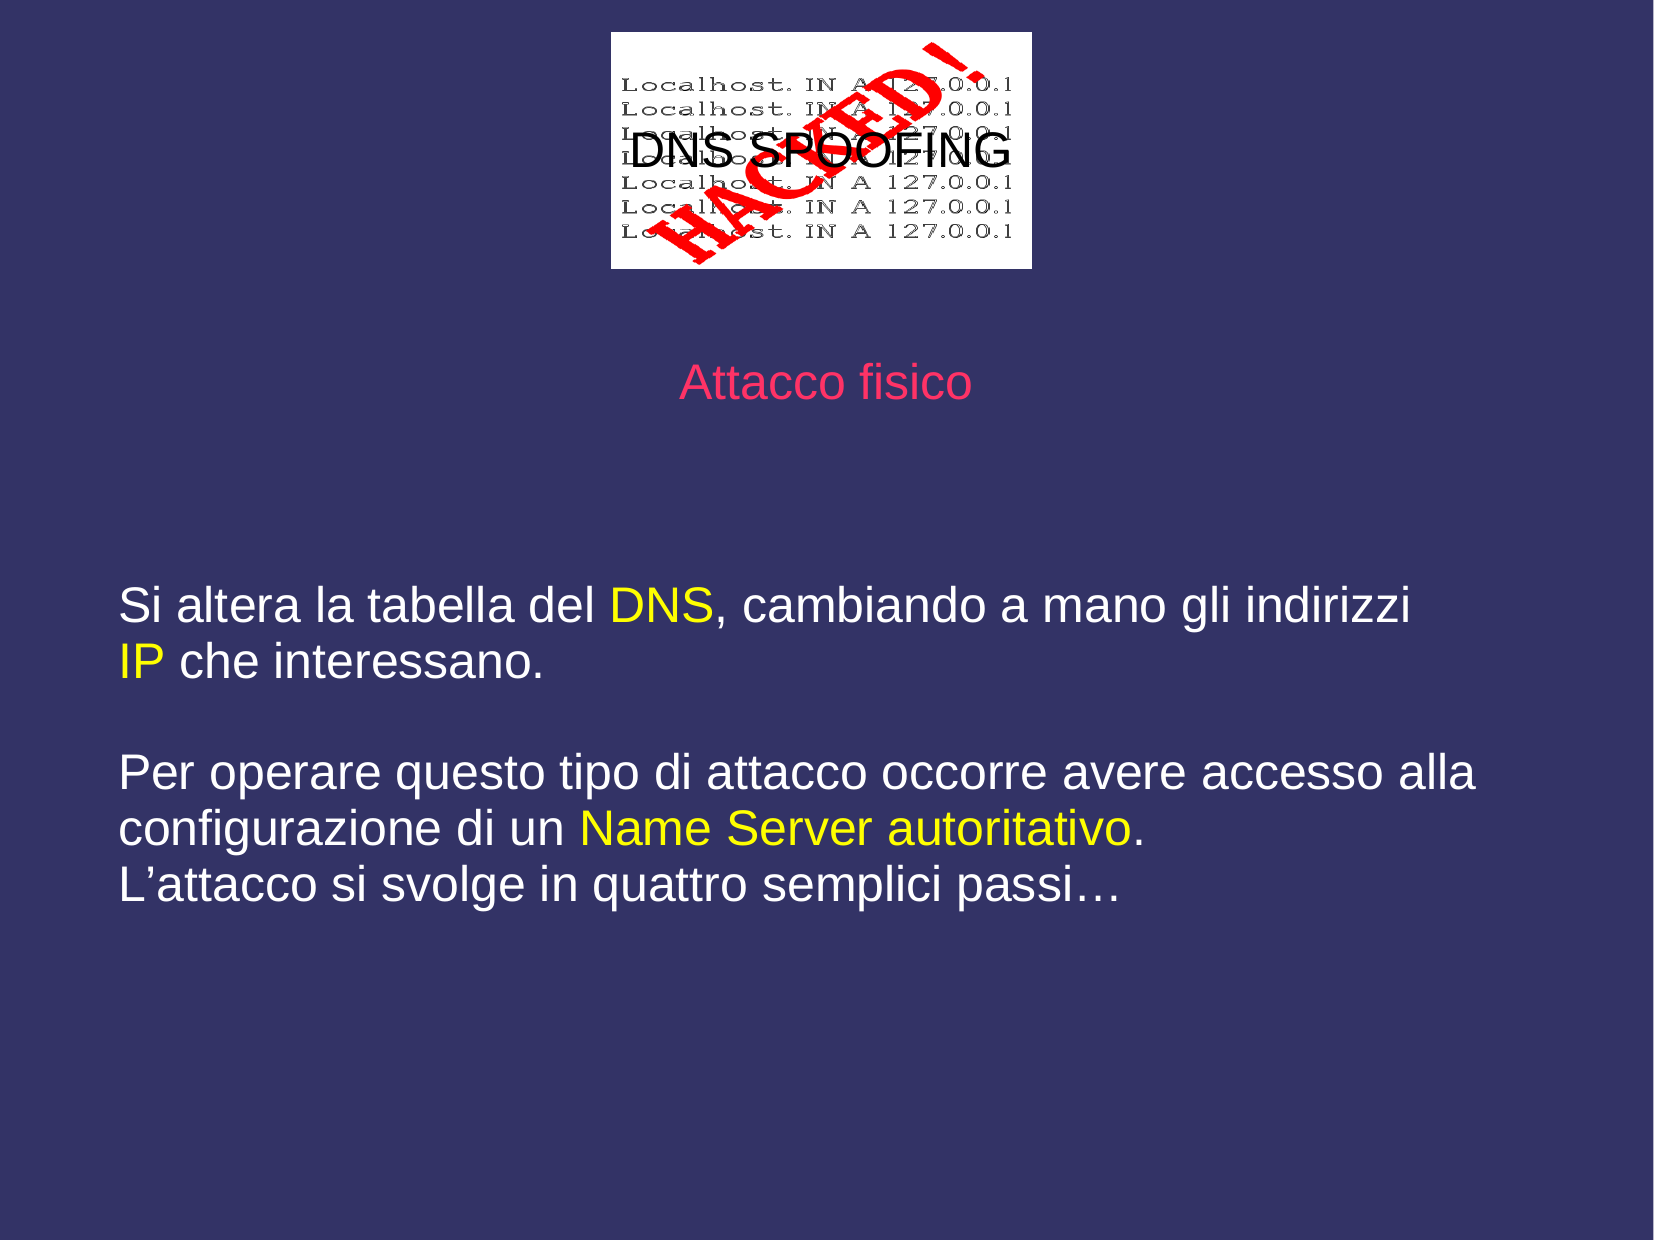

DNS SPOOFING
Attacco fisico
Si altera la tabella del DNS, cambiando a mano gli indirizzi
IP che interessano.
Per operare questo tipo di attacco occorre avere accesso alla
configurazione di un Name Server autoritativo.
L’attacco si svolge in quattro semplici passi…